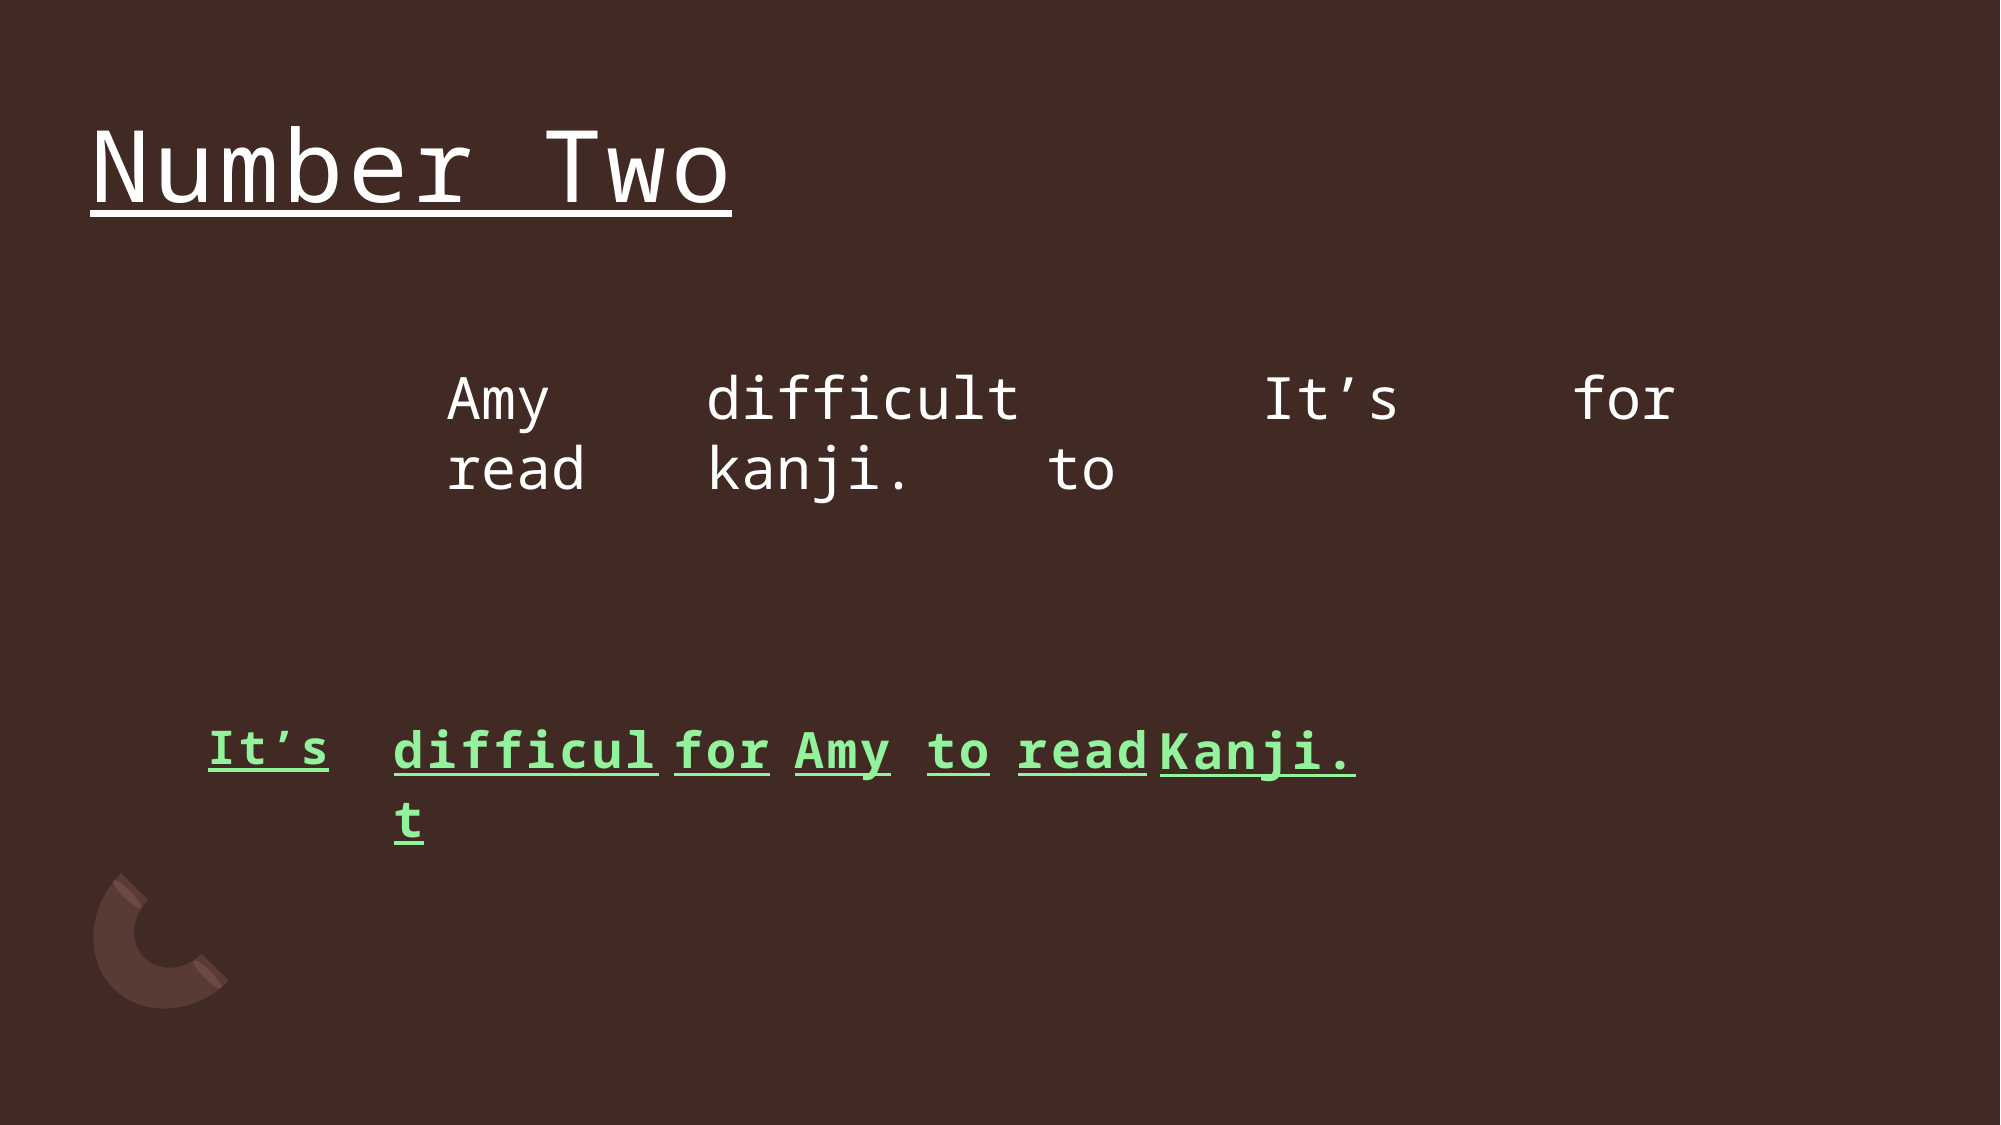

# Number Two
Amy	 	 difficult 	 It’s 		for			read		 kanji. 		to
It’s
difficult
for
Amy
to
read
Kanji.